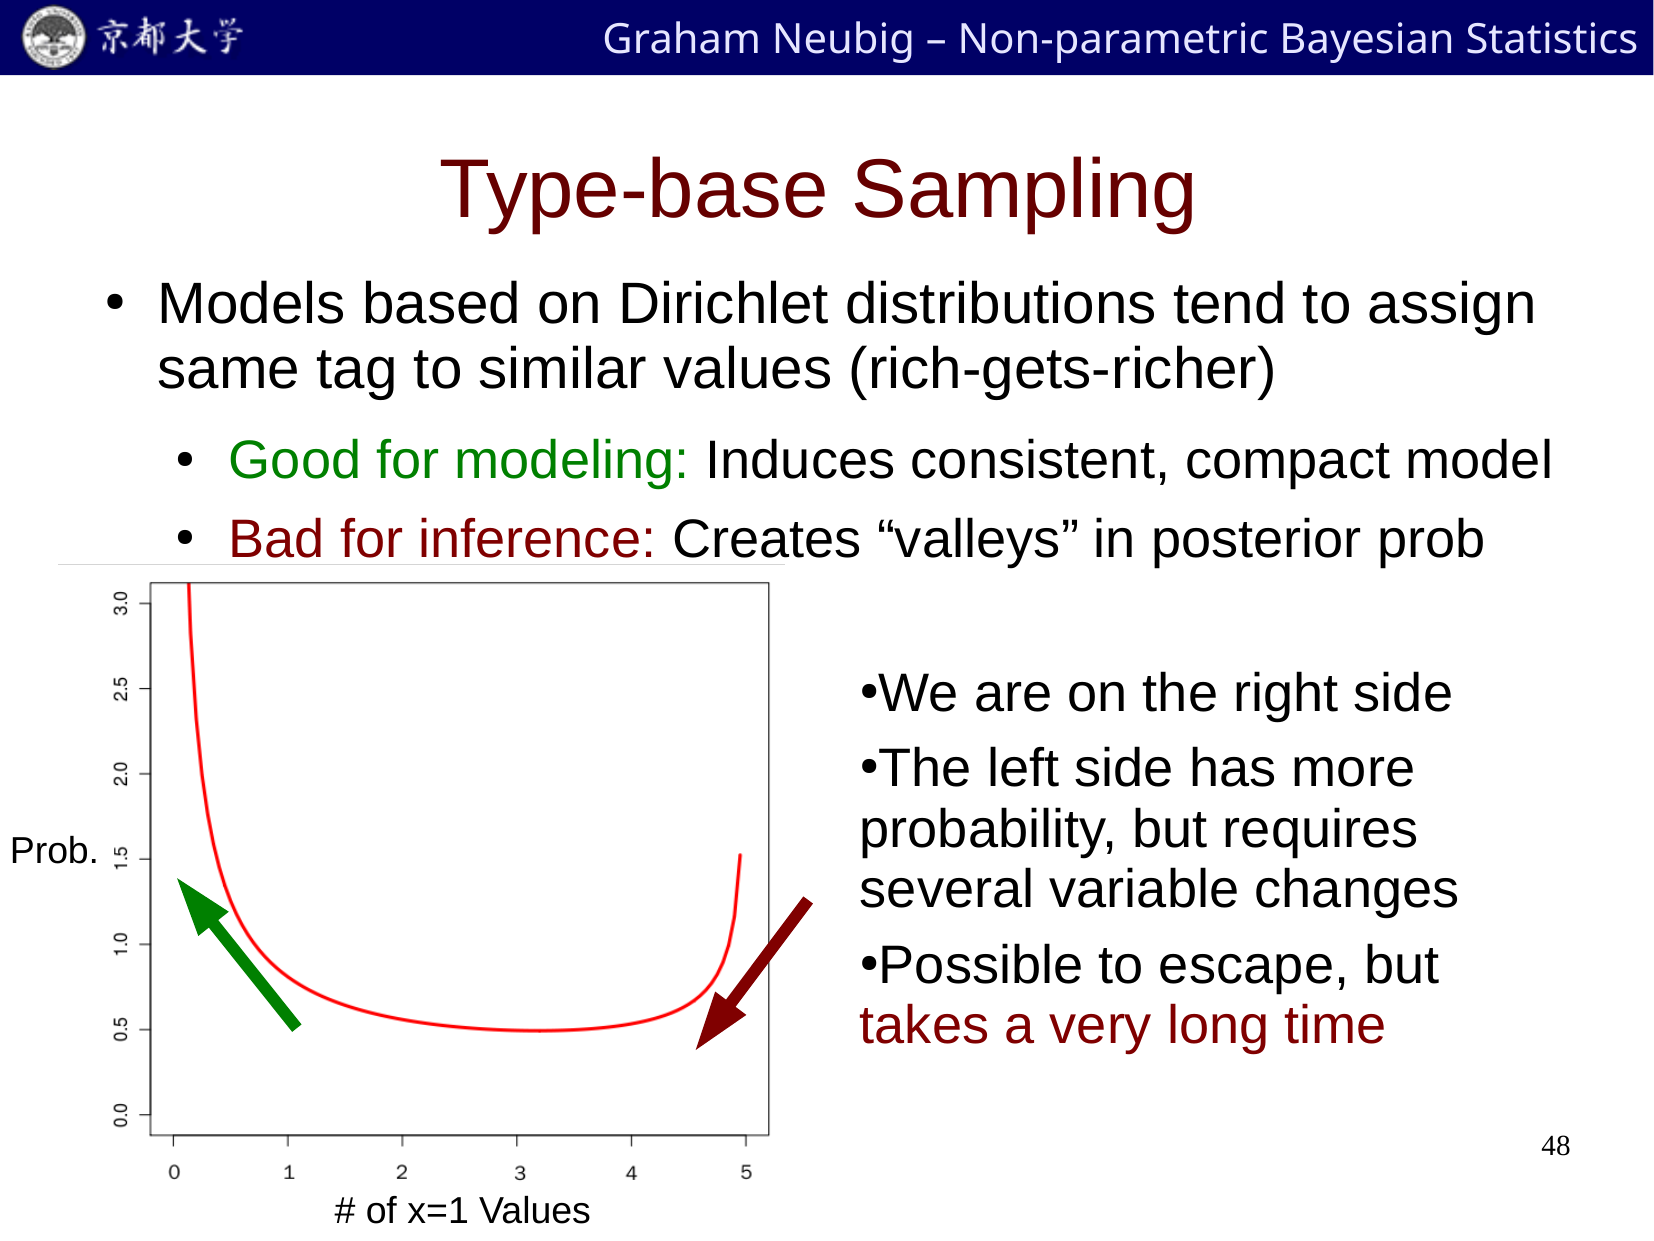

# Type-base Sampling
Models based on Dirichlet distributions tend to assign same tag to similar values (rich-gets-richer)
Good for modeling: Induces consistent, compact model
Bad for inference: Creates “valleys” in posterior prob
We are on the right side
The left side has more probability, but requires several variable changes
Possible to escape, but takes a very long time
Prob.
48
# of x=1 Values